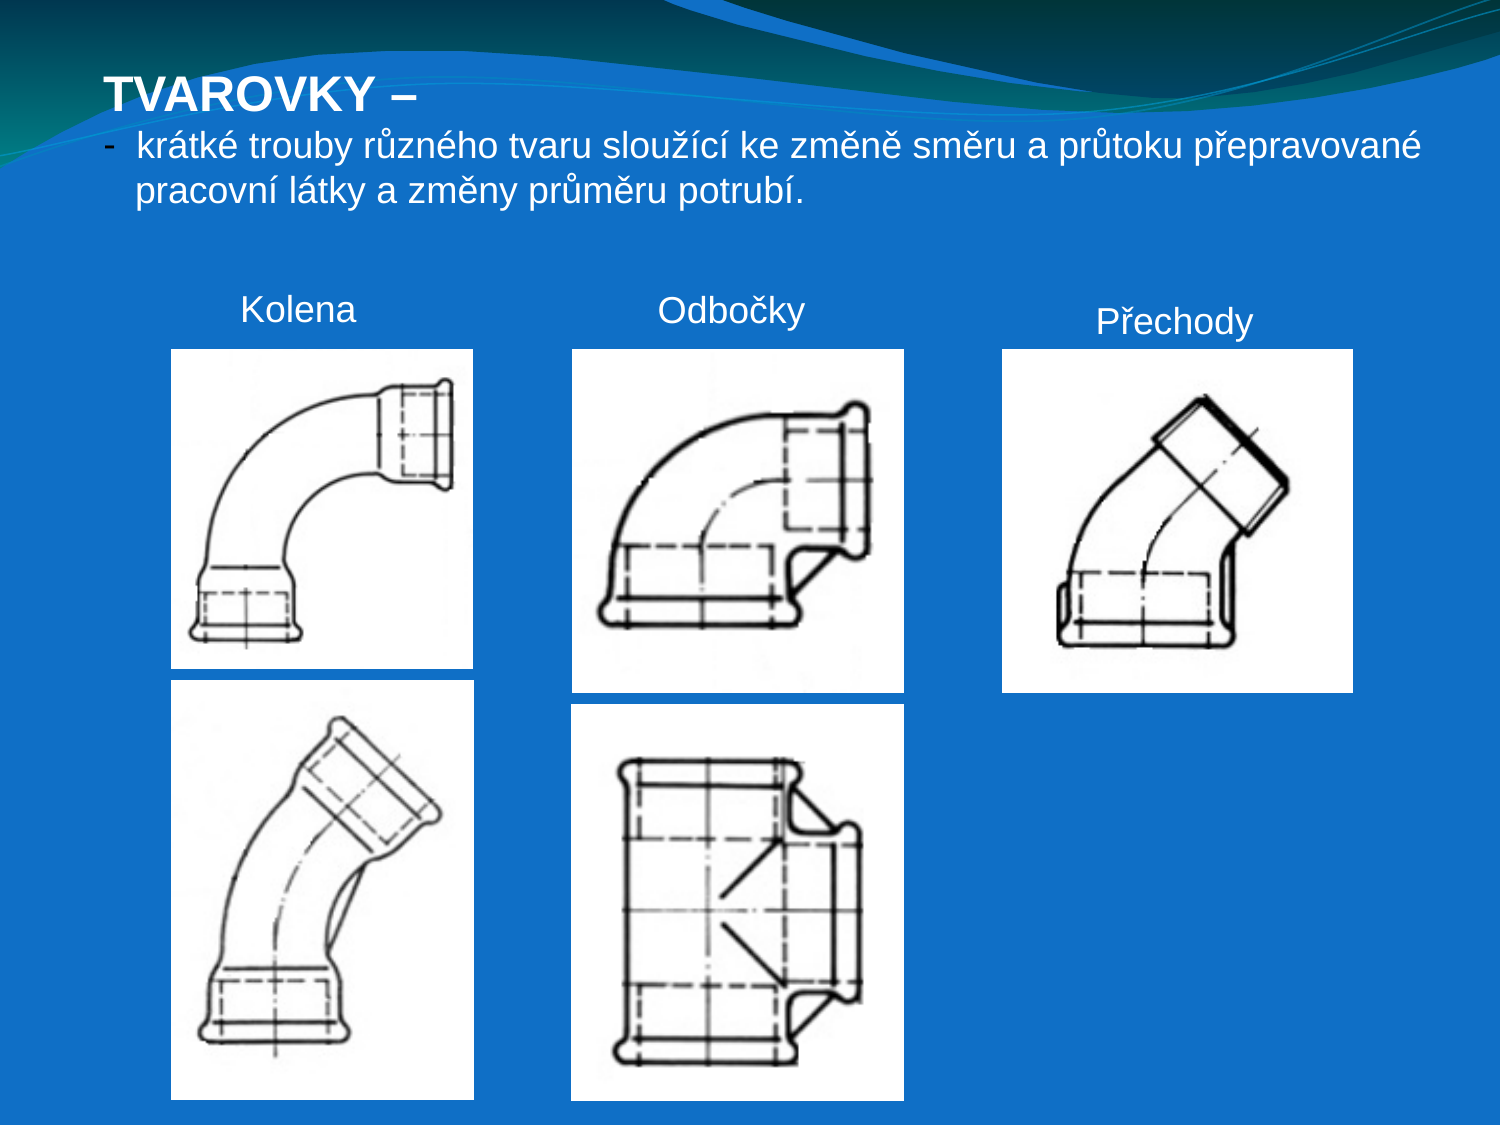

TVAROVKY –
 krátké trouby různého tvaru sloužící ke změně směru a průtoku přepravované
 pracovní látky a změny průměru potrubí.
Kolena
Odbočky
Přechody